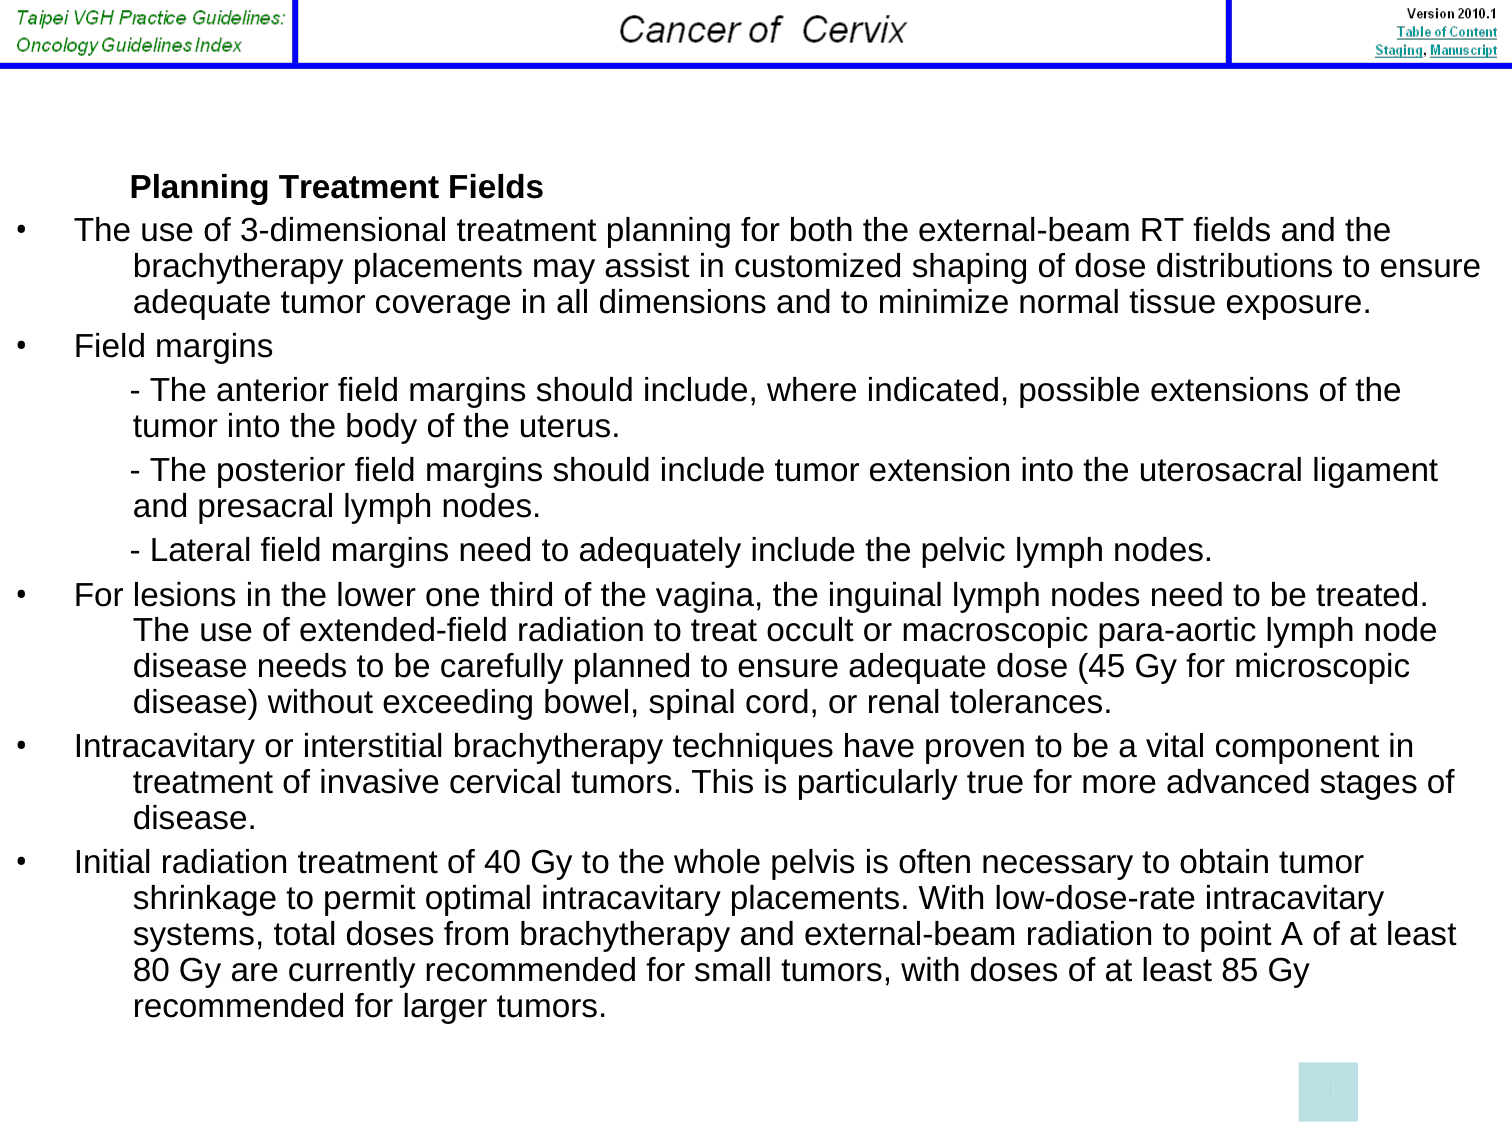

#
 Planning Treatment Fields
The use of 3-dimensional treatment planning for both the external-beam RT fields and the brachytherapy placements may assist in customized shaping of dose distributions to ensure adequate tumor coverage in all dimensions and to minimize normal tissue exposure.
Field margins
 - The anterior field margins should include, where indicated, possible extensions of the tumor into the body of the uterus.
 - The posterior field margins should include tumor extension into the uterosacral ligament and presacral lymph nodes.
 - Lateral field margins need to adequately include the pelvic lymph nodes.
For lesions in the lower one third of the vagina, the inguinal lymph nodes need to be treated. The use of extended-field radiation to treat occult or macroscopic para-aortic lymph node disease needs to be carefully planned to ensure adequate dose (45 Gy for microscopic disease) without exceeding bowel, spinal cord, or renal tolerances.
Intracavitary or interstitial brachytherapy techniques have proven to be a vital component in treatment of invasive cervical tumors. This is particularly true for more advanced stages of disease.
Initial radiation treatment of 40 Gy to the whole pelvis is often necessary to obtain tumor shrinkage to permit optimal intracavitary placements. With low-dose-rate intracavitary systems, total doses from brachytherapy and external-beam radiation to point A of at least 80 Gy are currently recommended for small tumors, with doses of at least 85 Gy recommended for larger tumors.